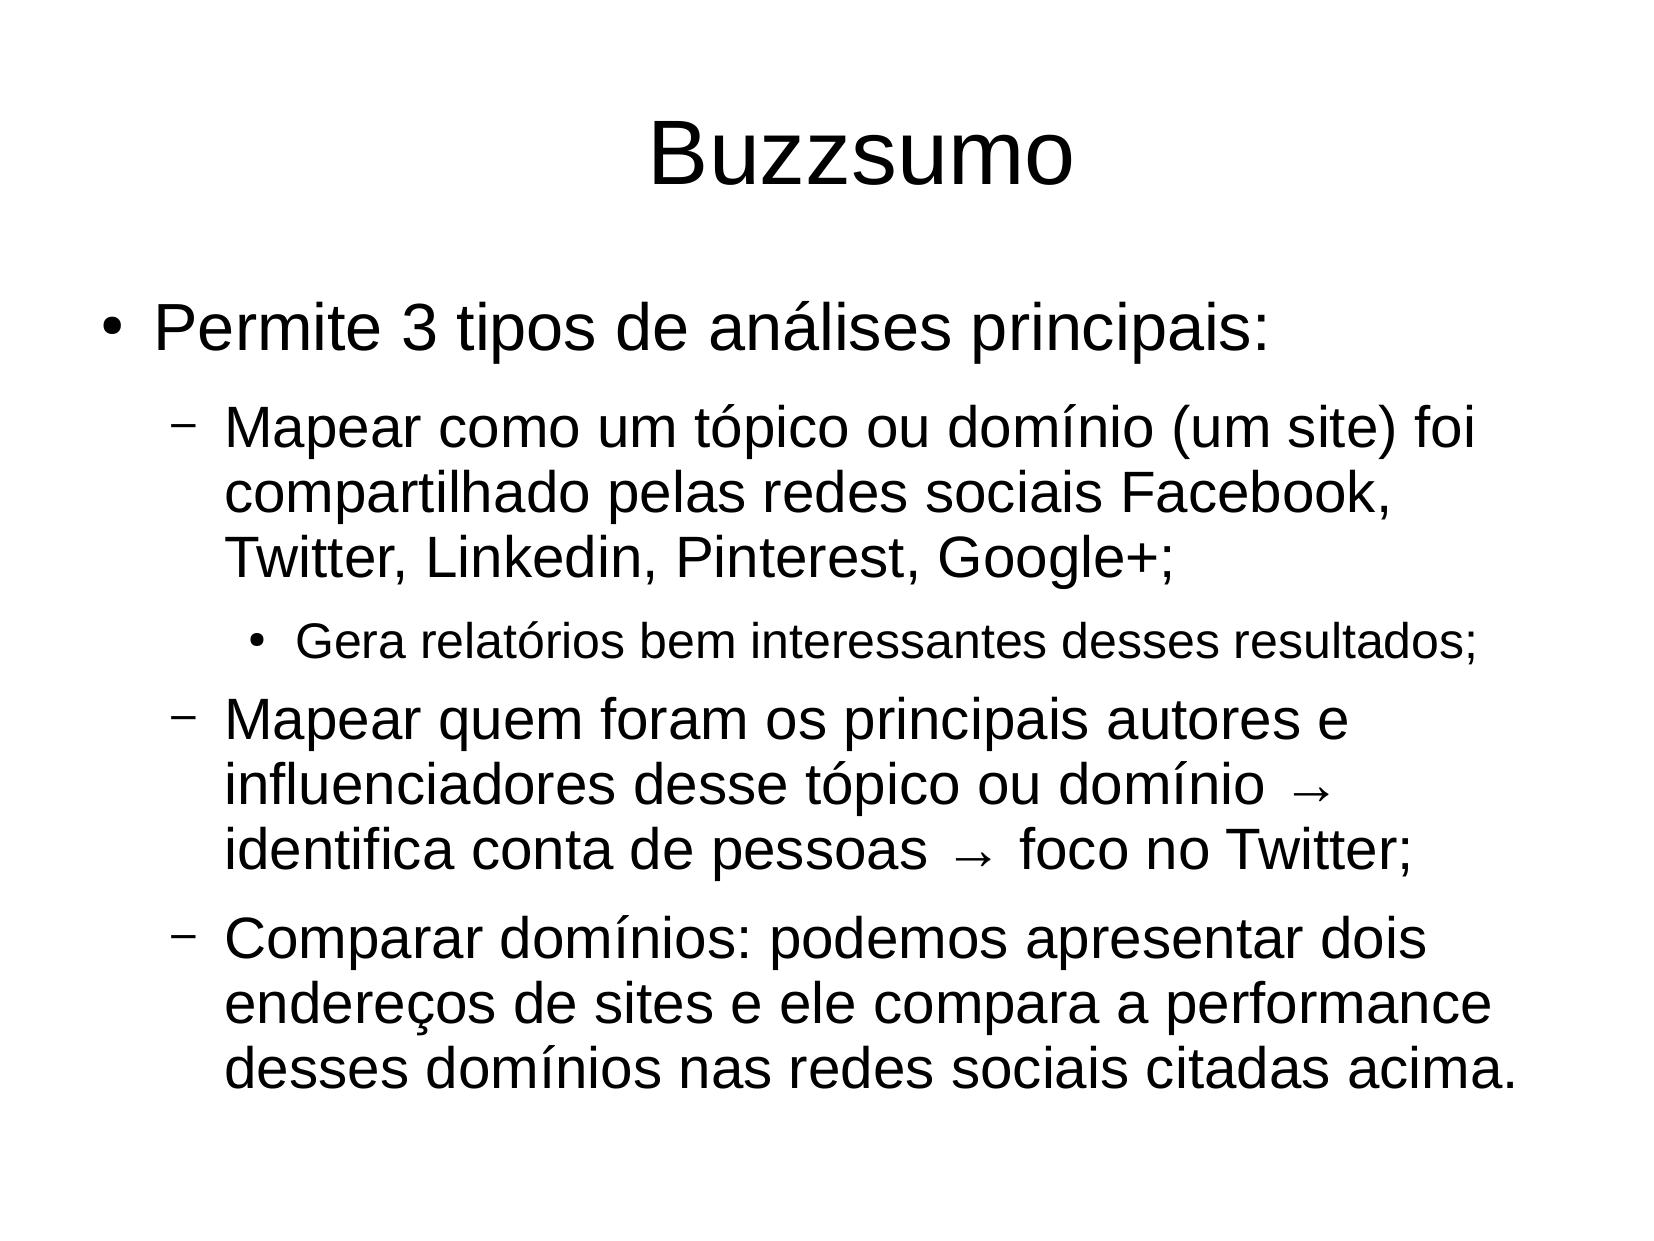

# Buzzsumo
Permite 3 tipos de análises principais:
Mapear como um tópico ou domínio (um site) foi compartilhado pelas redes sociais Facebook, Twitter, Linkedin, Pinterest, Google+;
Gera relatórios bem interessantes desses resultados;
Mapear quem foram os principais autores e influenciadores desse tópico ou domínio → identifica conta de pessoas → foco no Twitter;
Comparar domínios: podemos apresentar dois endereços de sites e ele compara a performance desses domínios nas redes sociais citadas acima.